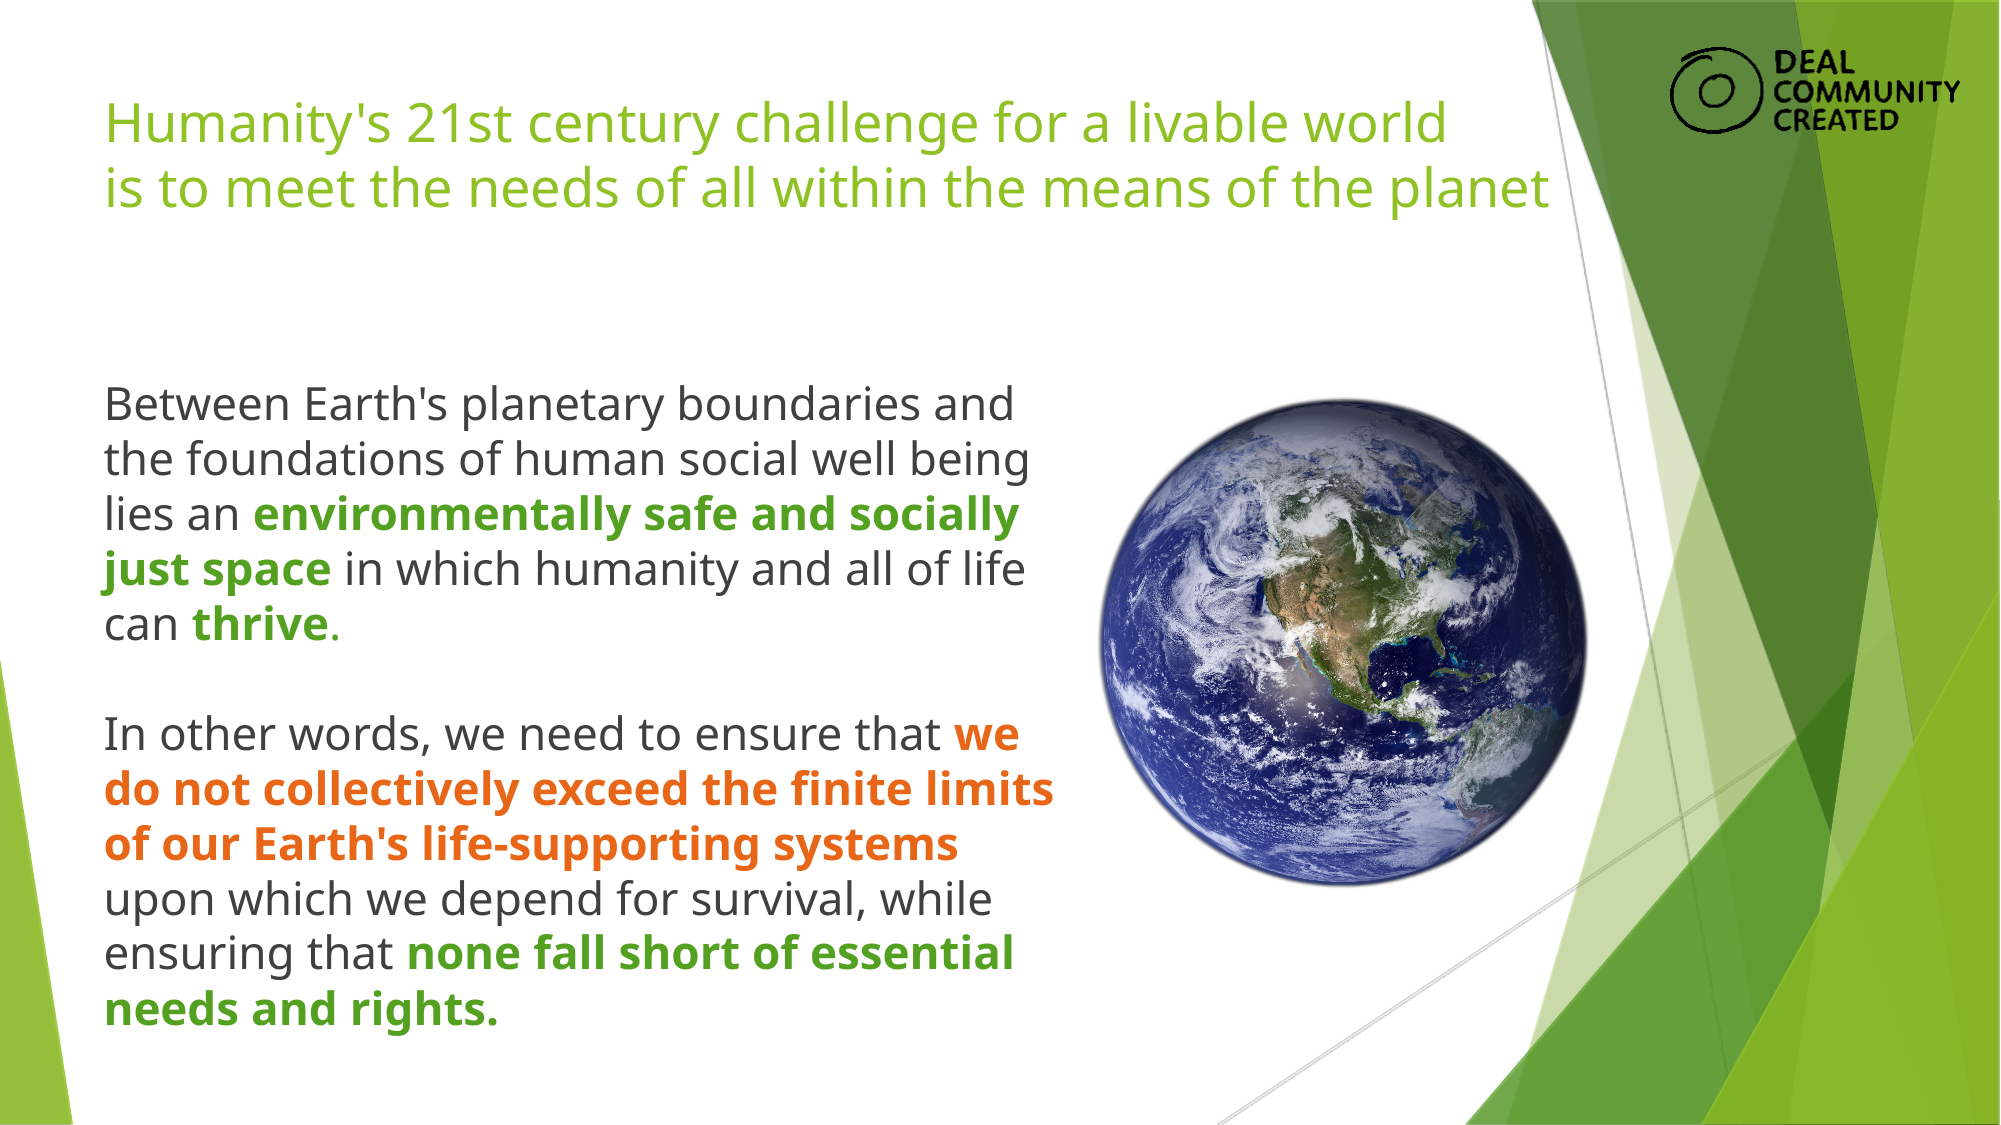

Humanity's 21st century challenge for a livable world
is to meet the needs of all within the means of the planet
Between Earth's planetary boundaries and the foundations of human social well being lies an environmentally safe and socially just space in which humanity and all of life can thrive.
In other words, we need to ensure that we
do not collectively exceed the finite limits of our Earth's life-supporting systems upon which we depend for survival, while ensuring that none fall short of essential needs and rights.